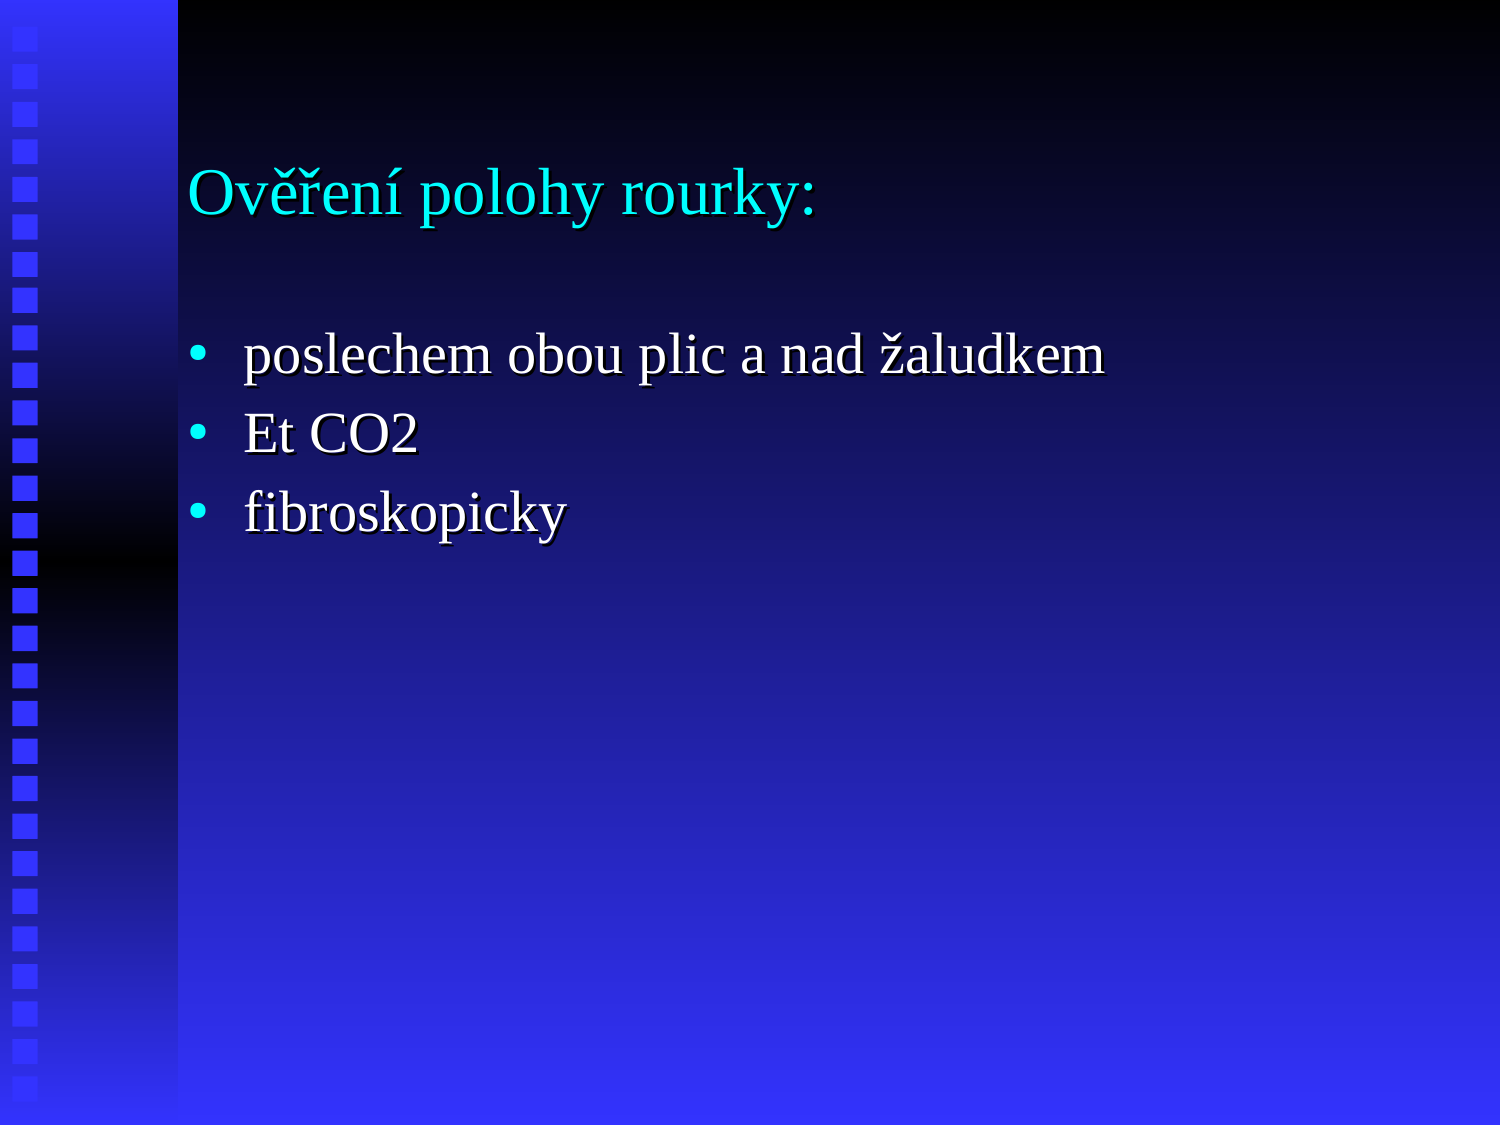

# Ověření polohy rourky:
poslechem obou plic a nad žaludkem
Et CO2
fibroskopicky